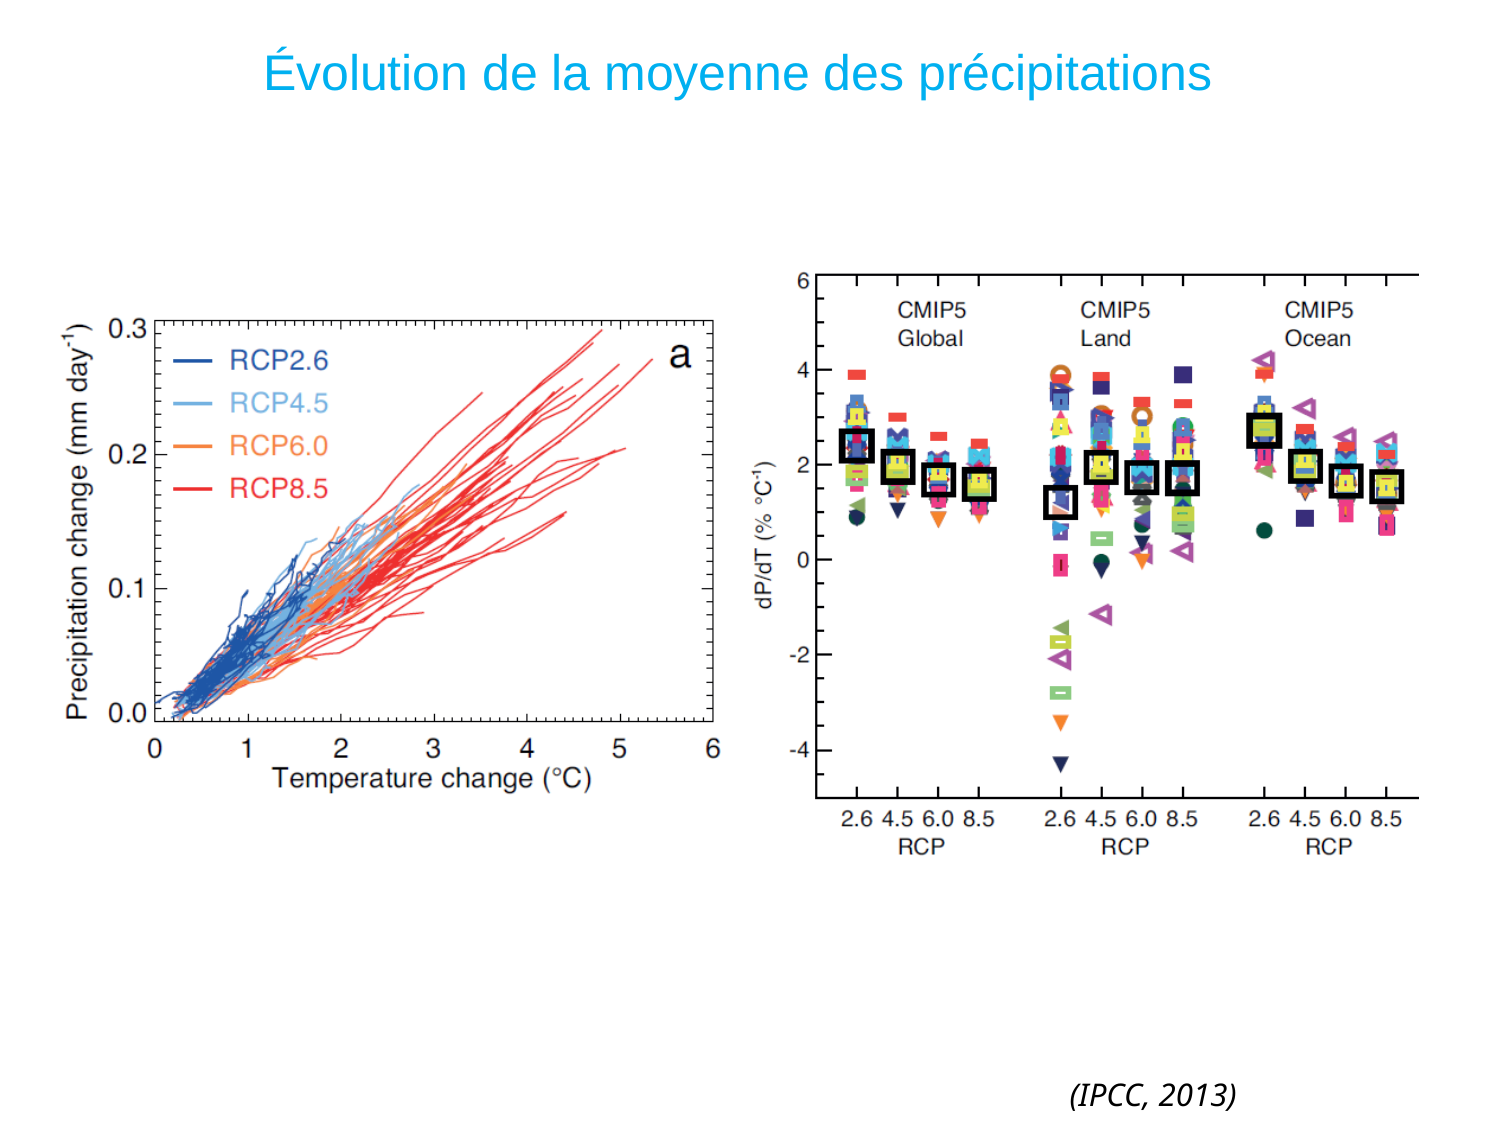

Évolution de la moyenne des précipitations
(IPCC, 2013)